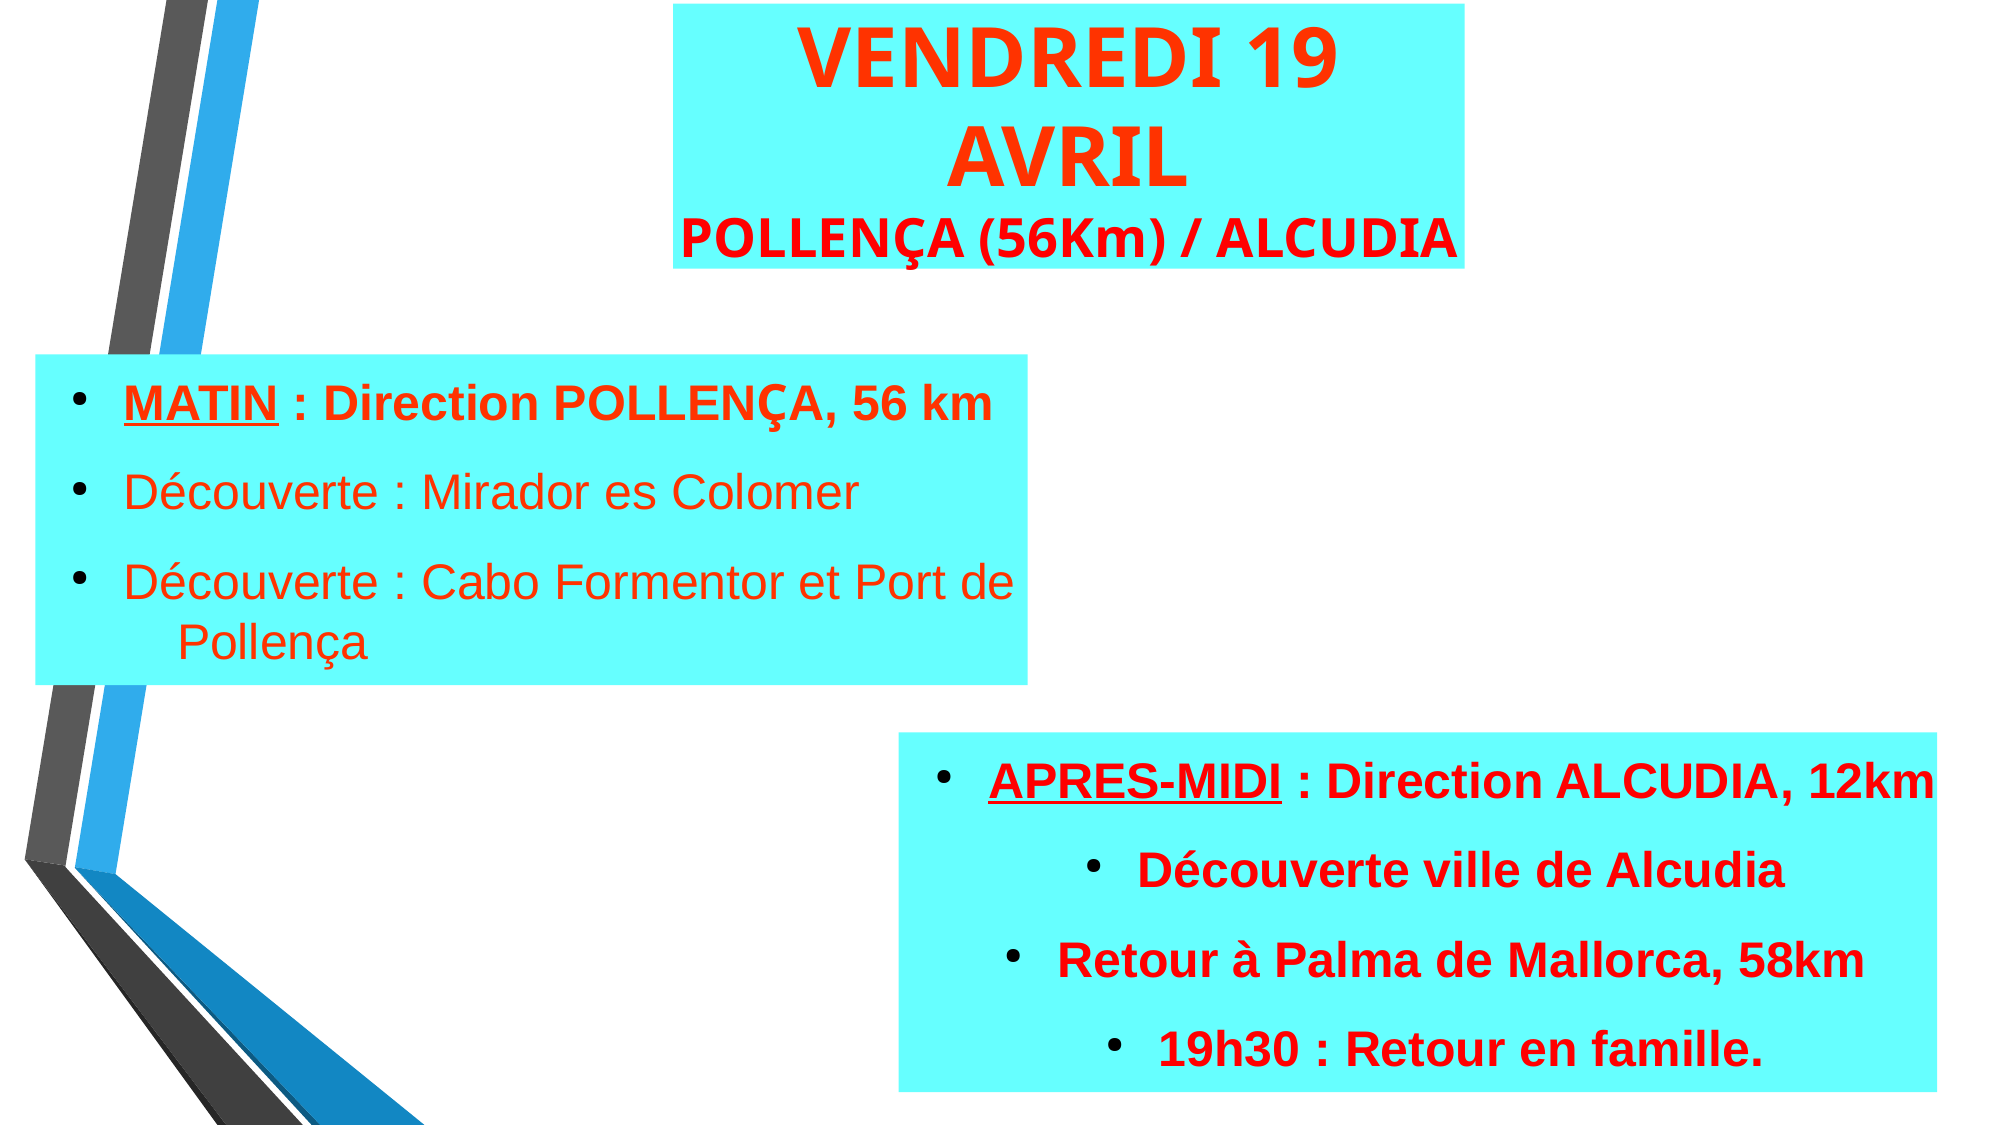

# VENDREDI 19 AVRIL POLLENÇA (56Km) / ALCUDIA
MATIN : Direction POLLENÇA, 56 km
Découverte : Mirador es Colomer
Découverte : Cabo Formentor et Port de Pollença
APRES-MIDI : Direction ALCUDIA, 12km
Découverte ville de Alcudia
Retour à Palma de Mallorca, 58km
19h30 : Retour en famille.